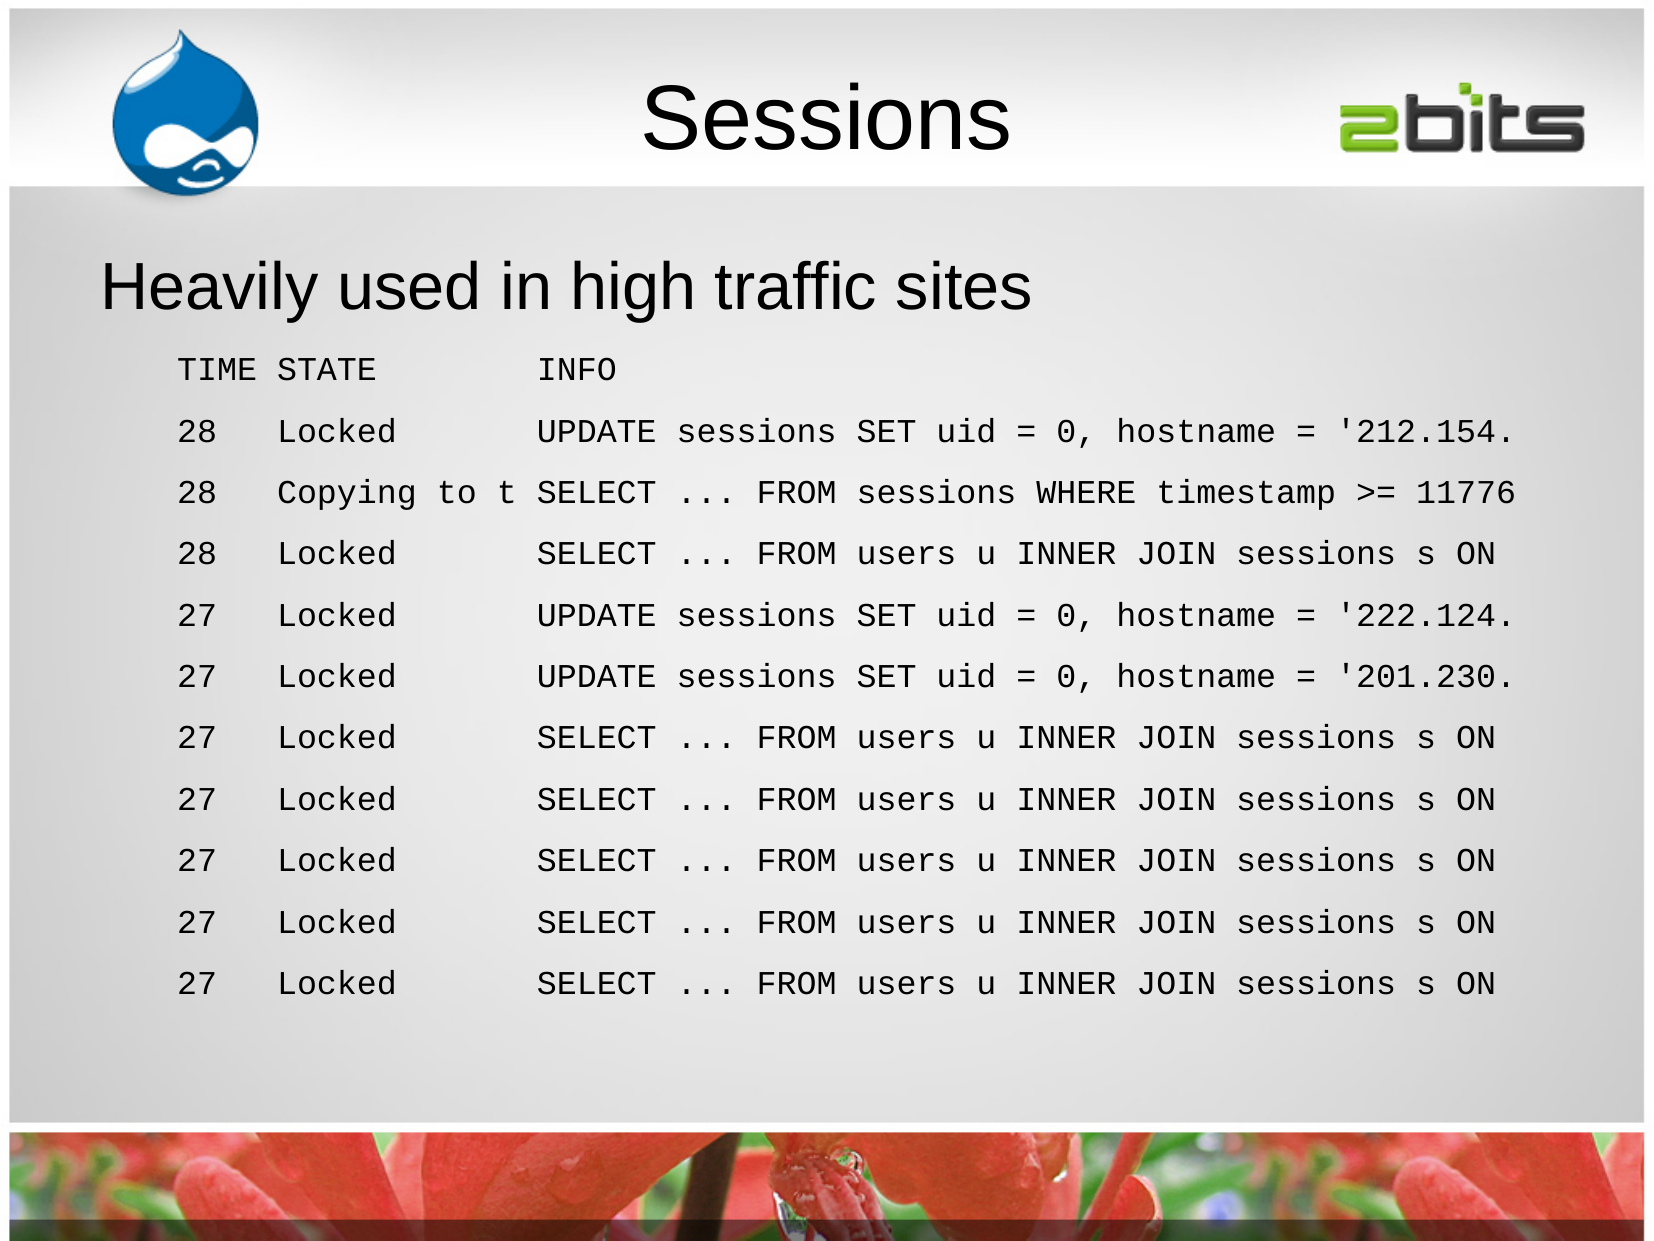

# Sessions
Heavily used in high traffic sites
TIME STATE INFO
28 Locked UPDATE sessions SET uid = 0, hostname = '212.154.
28 Copying to t SELECT ... FROM sessions WHERE timestamp >= 11776
28 Locked SELECT ... FROM users u INNER JOIN sessions s ON
27 Locked UPDATE sessions SET uid = 0, hostname = '222.124.
27 Locked UPDATE sessions SET uid = 0, hostname = '201.230.
27 Locked SELECT ... FROM users u INNER JOIN sessions s ON
27 Locked SELECT ... FROM users u INNER JOIN sessions s ON
27 Locked SELECT ... FROM users u INNER JOIN sessions s ON
27 Locked SELECT ... FROM users u INNER JOIN sessions s ON
27 Locked SELECT ... FROM users u INNER JOIN sessions s ON